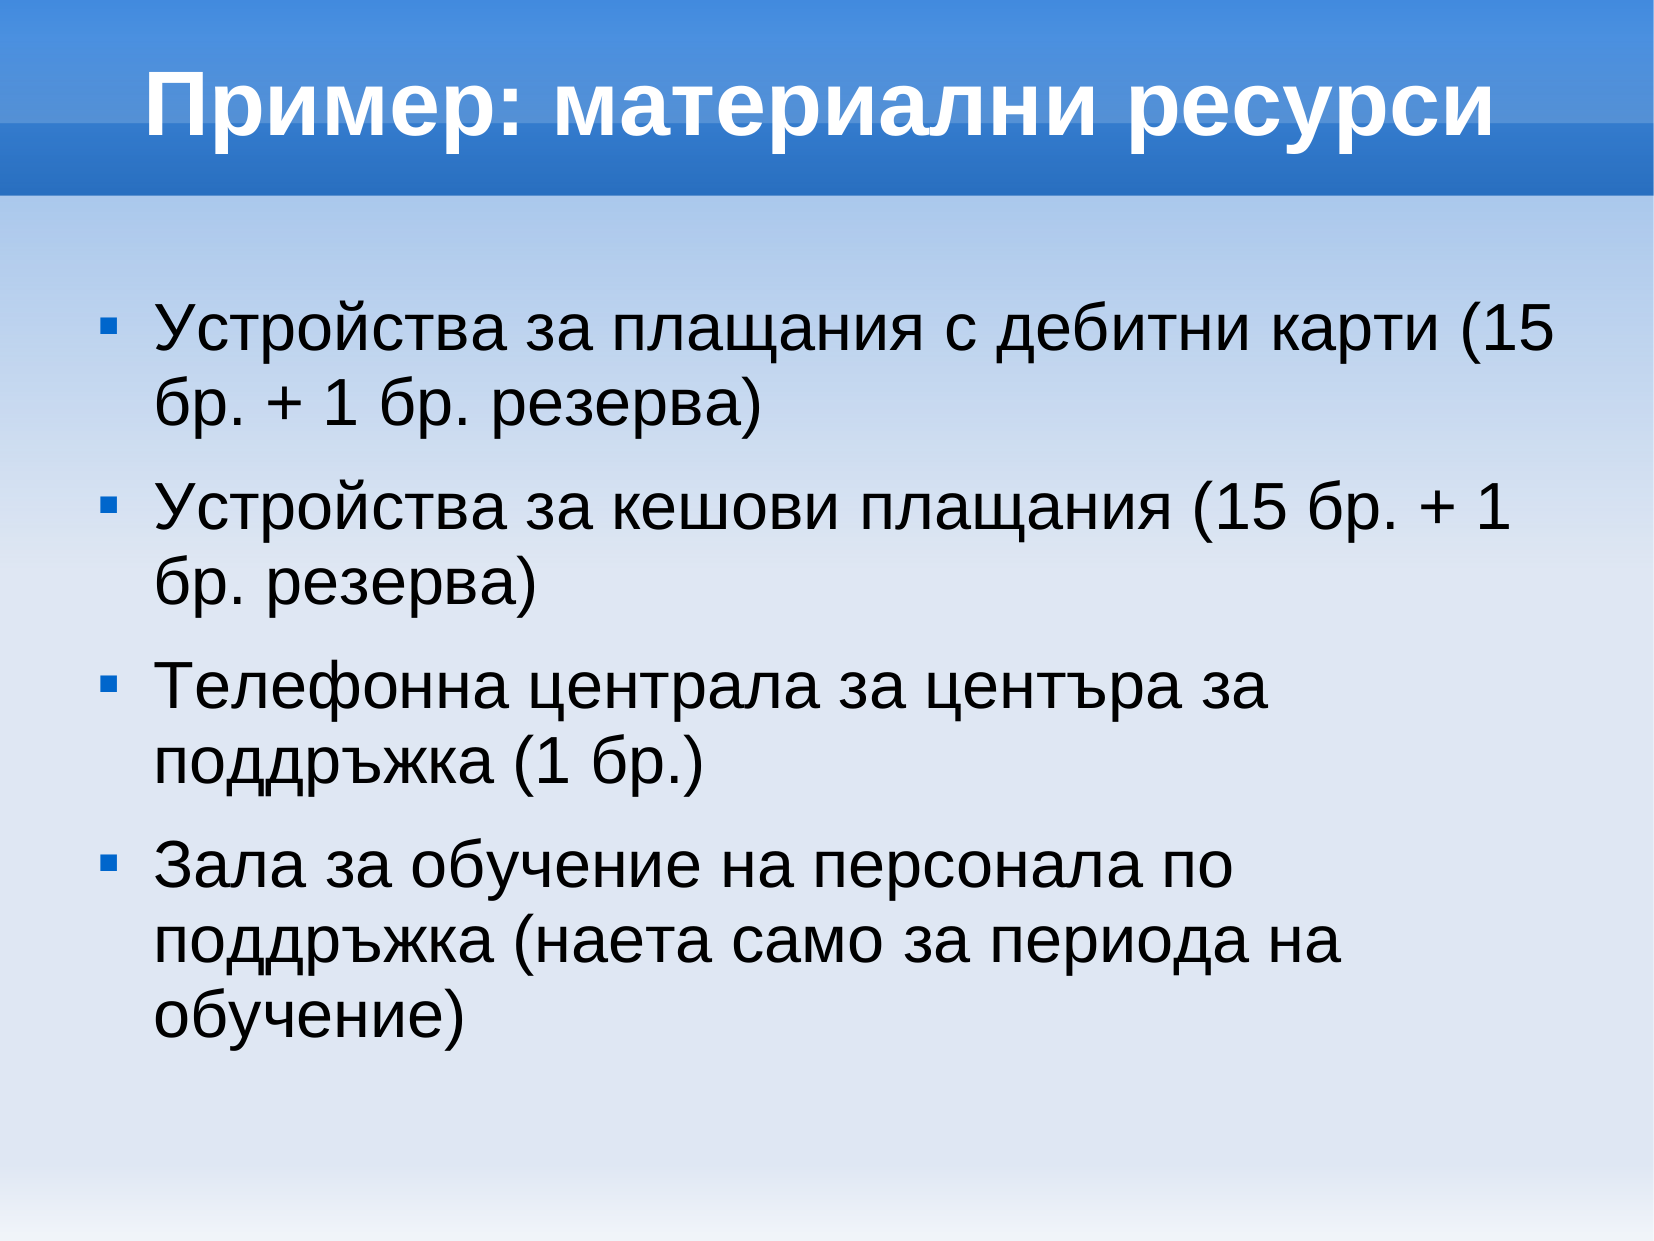

# Пример: материални ресурси
Устройства за плащания с дебитни карти (15 бр. + 1 бр. резерва)
Устройства за кешови плащания (15 бр. + 1 бр. резерва)
Телефонна централа за центъра за поддръжка (1 бр.)
Зала за обучение на персонала по поддръжка (наета само за периода на обучение)